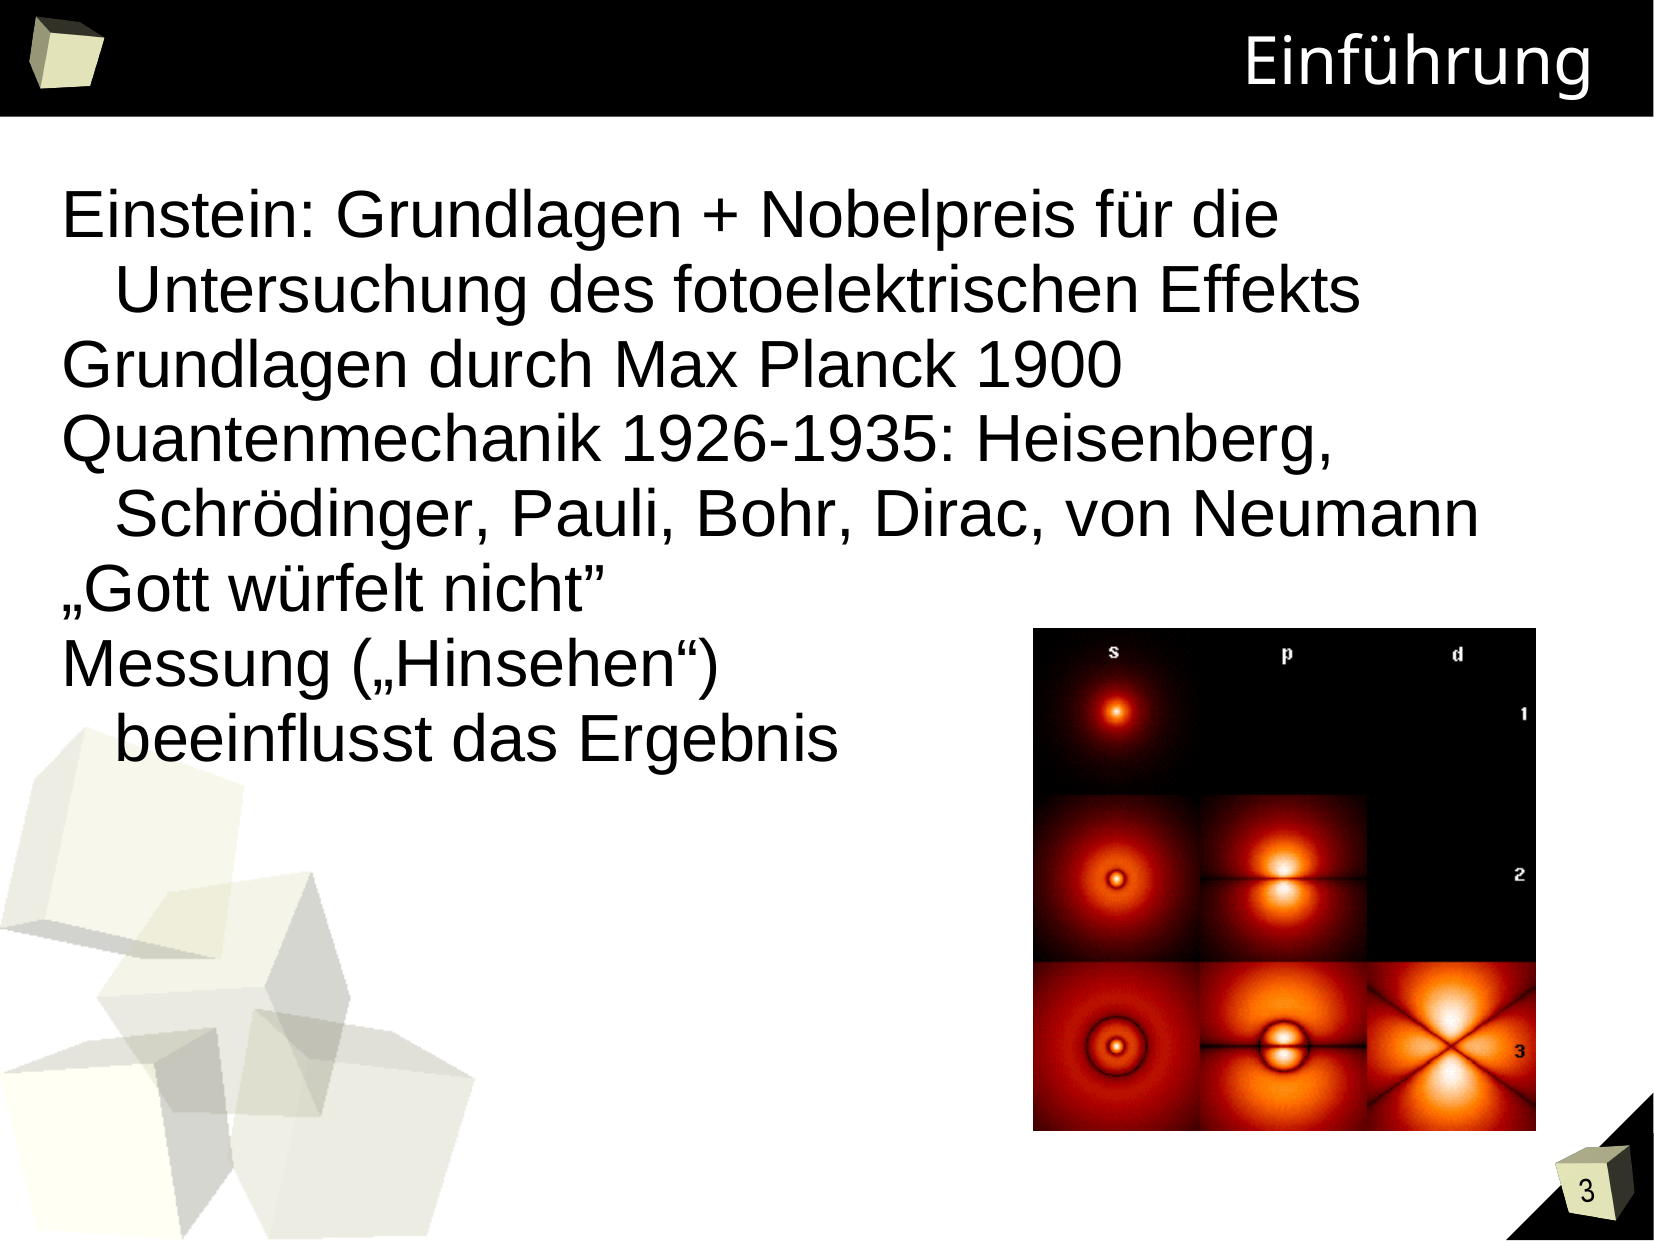

# Einführung
Einstein: Grundlagen + Nobelpreis für die Untersuchung des fotoelektrischen Effekts
Grundlagen durch Max Planck 1900
Quantenmechanik 1926-1935: Heisenberg, Schrödinger, Pauli, Bohr, Dirac, von Neumann
„Gott würfelt nicht”
Messung („Hinsehen“)
beeinflusst das Ergebnis